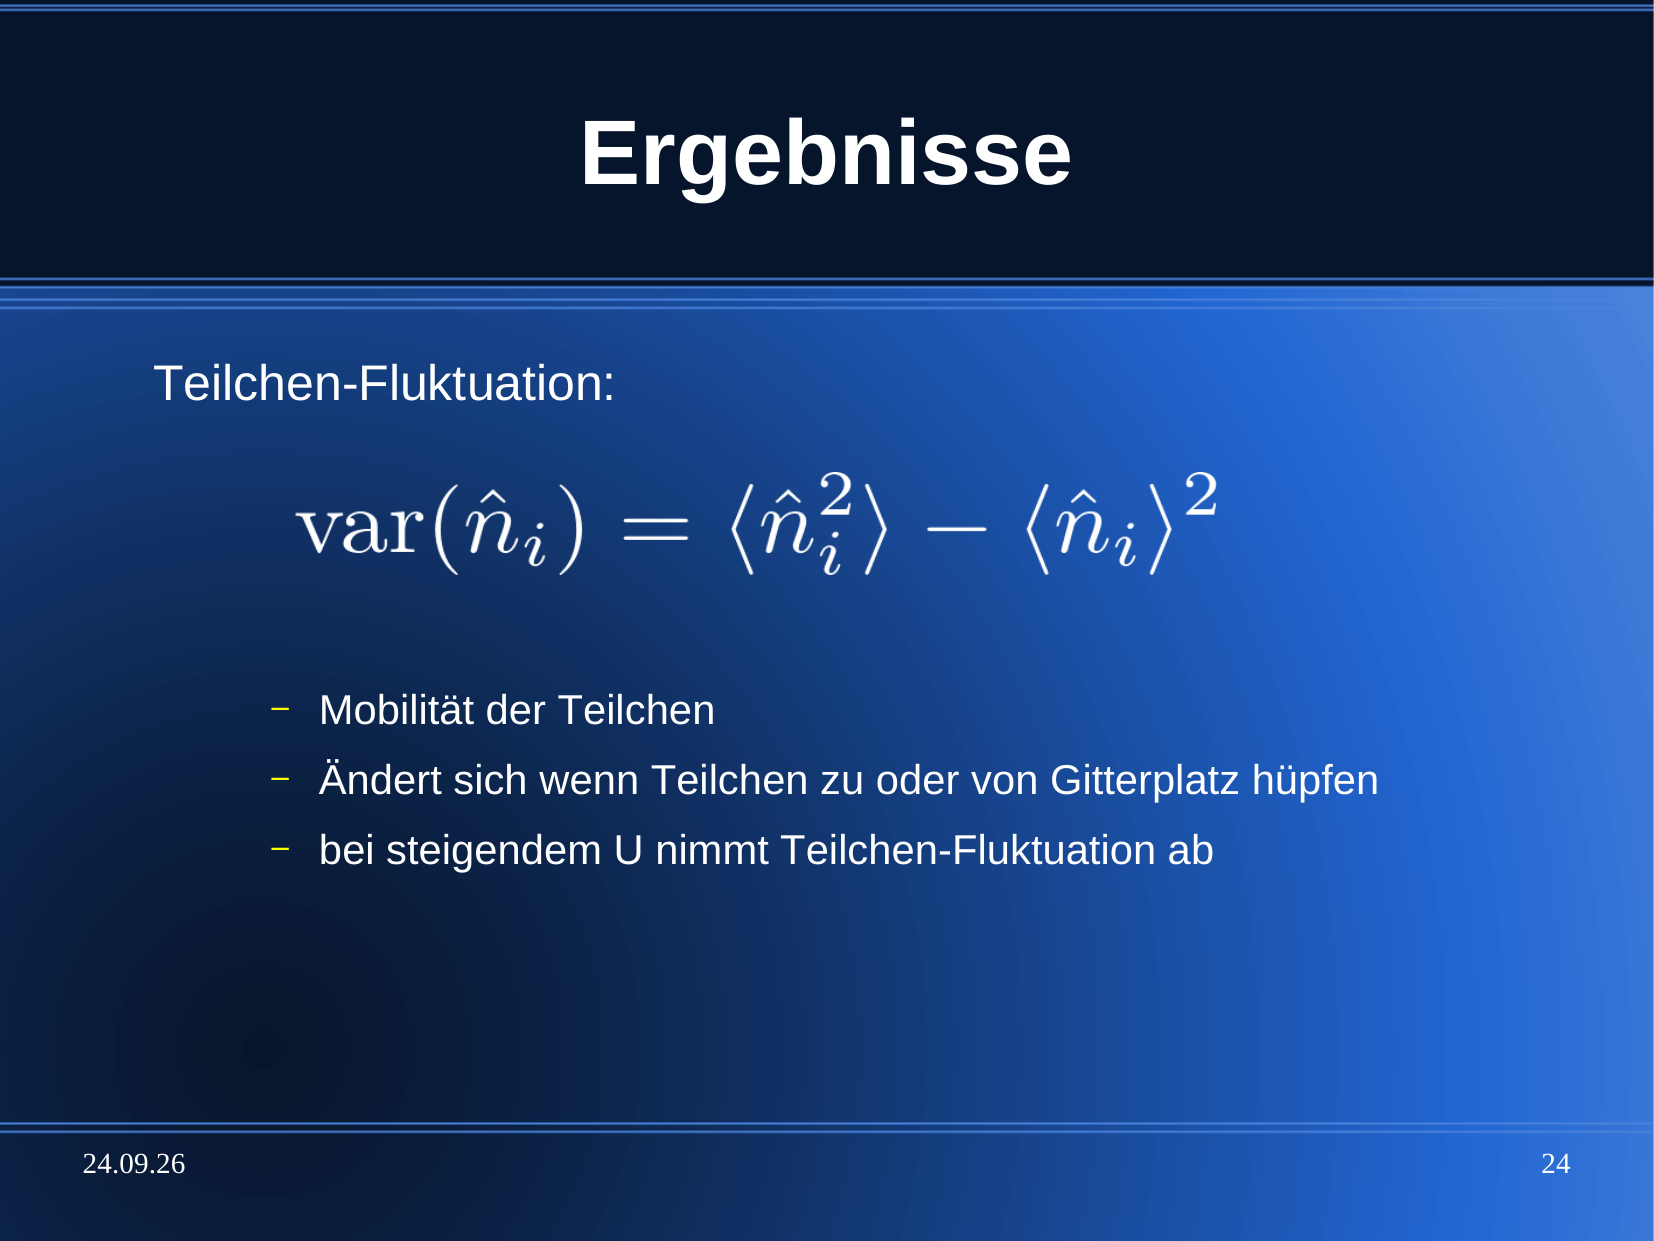

# Ergebnisse
Teilchen-Fluktuation:
Mobilität der Teilchen
Ändert sich wenn Teilchen zu oder von Gitterplatz hüpfen
bei steigendem U nimmt Teilchen-Fluktuation ab
24